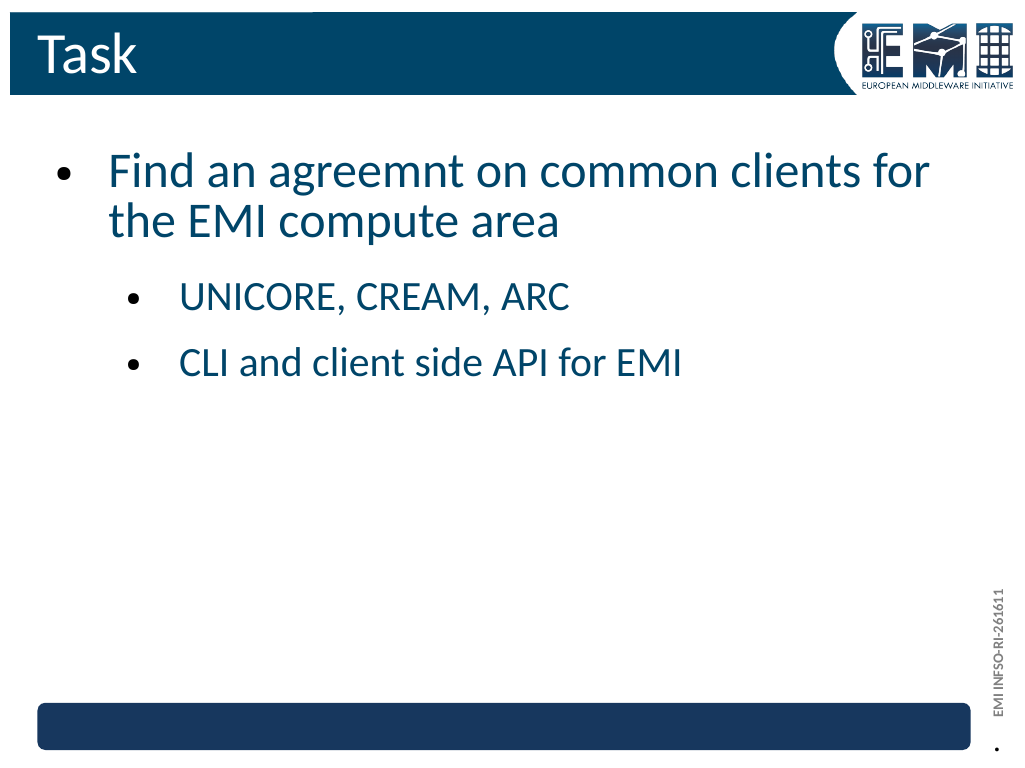

# Task
Find an agreemnt on common clients for the EMI compute area
UNICORE, CREAM, ARC
CLI and client side API for EMI